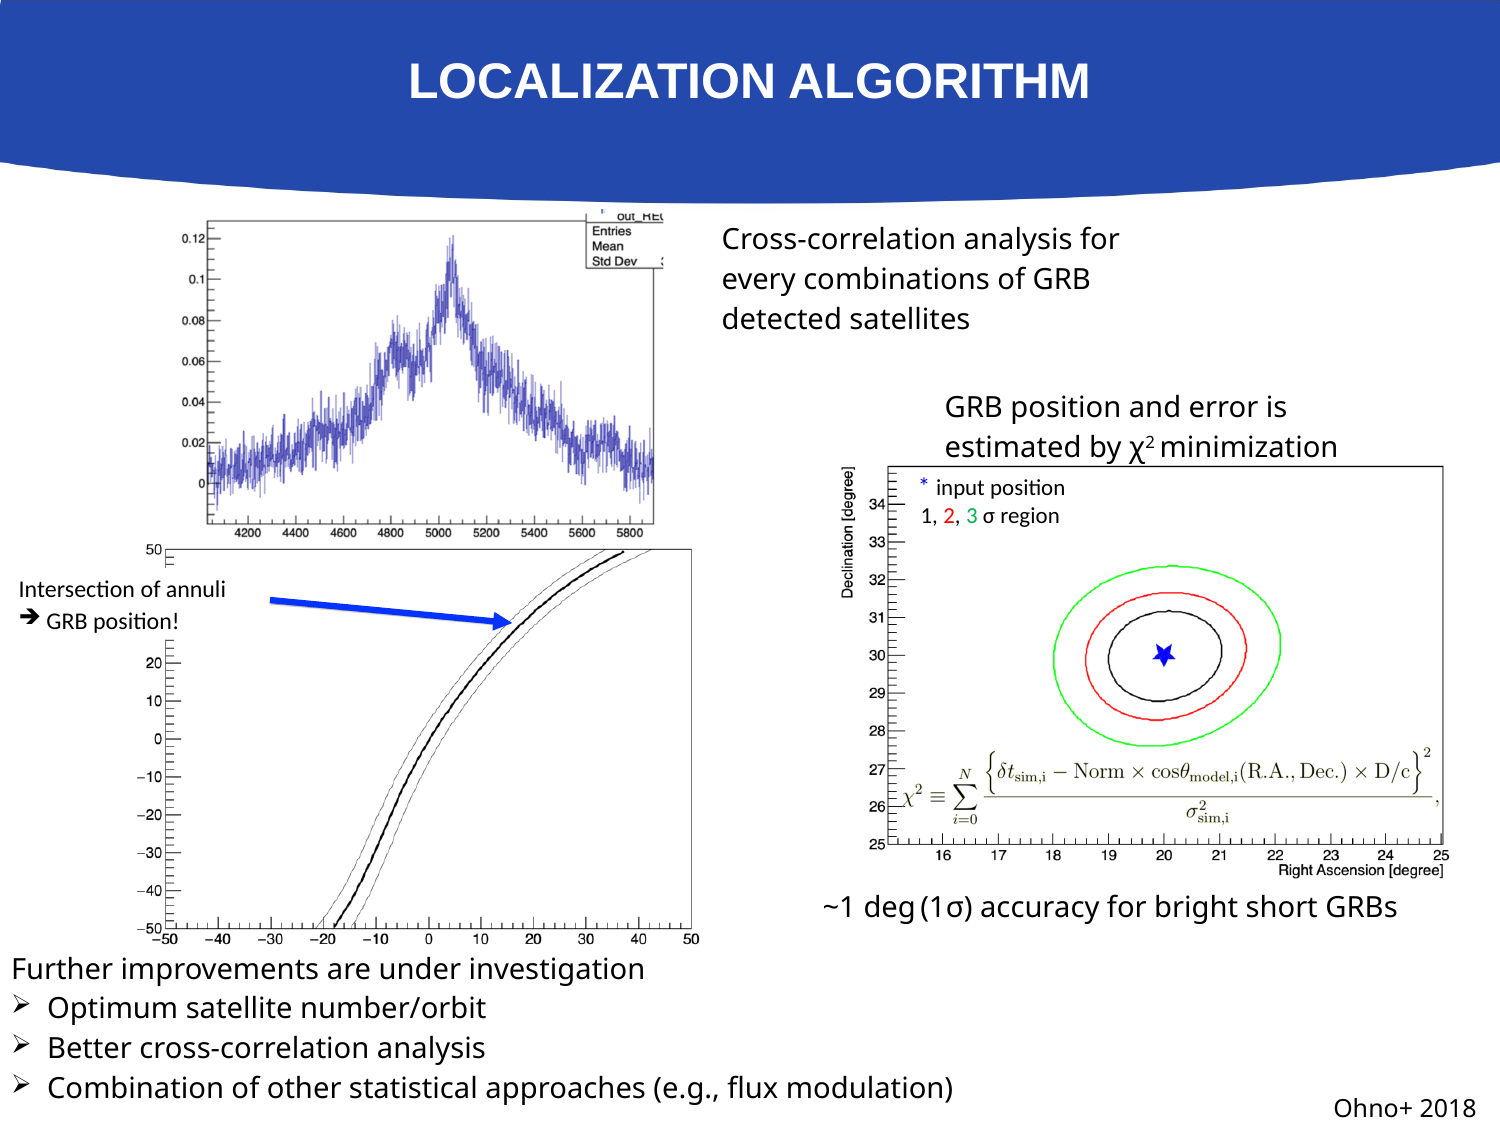

# LocaliZation algorithm
Cross-correlation analysis for every combinations of GRB detected satellites
GRB position and error is estimated by χ2 minimization
 * input position
 1, 2, 3 σ region
Intersection of annuli
GRB position!
 ~1 deg (1σ) accuracy for bright short GRBs
Further improvements are under investigation
Optimum satellite number/orbit
Better cross-correlation analysis
Combination of other statistical approaches (e.g., flux modulation)
Ohno+ 2018